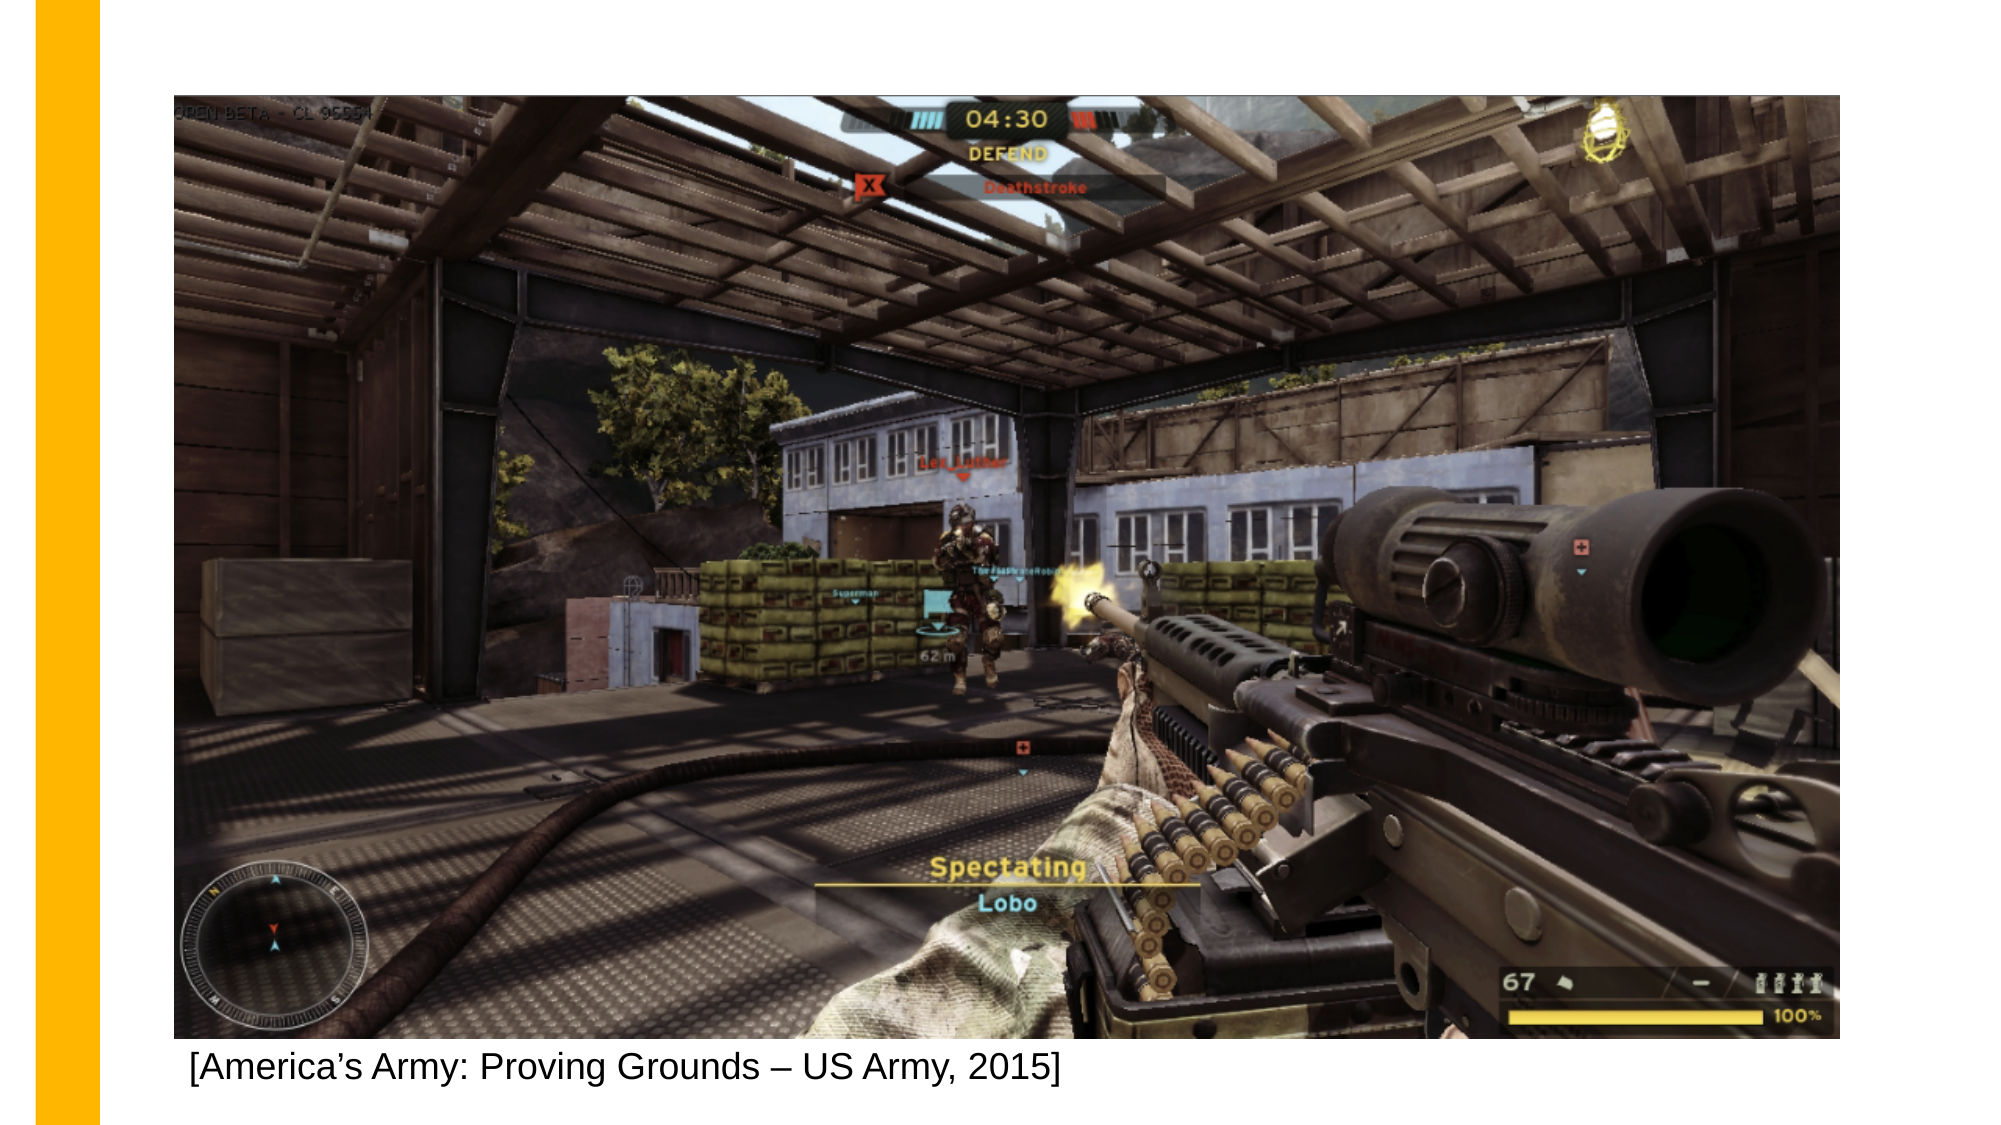

[America’s Army: Proving Grounds – US Army, 2015]